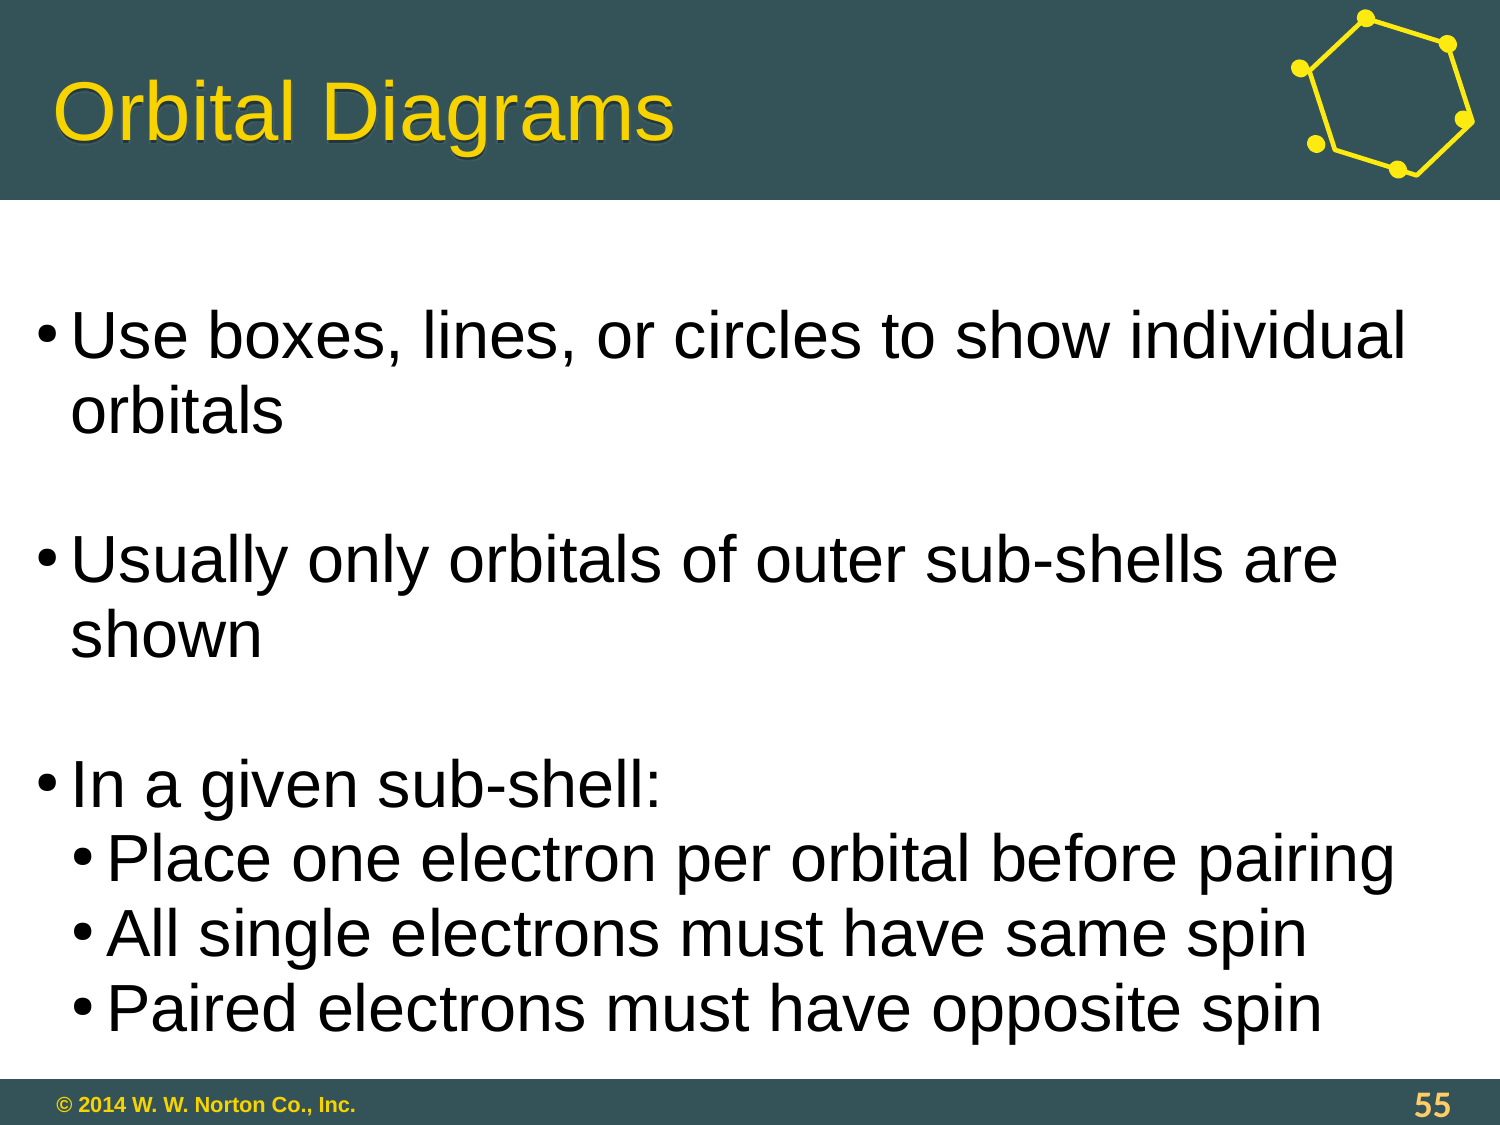

# Orbital Diagrams
Use boxes, lines, or circles to show individual orbitals
Usually only orbitals of outer sub-shells are shown
In a given sub-shell:
Place one electron per orbital before pairing
All single electrons must have same spin
Paired electrons must have opposite spin